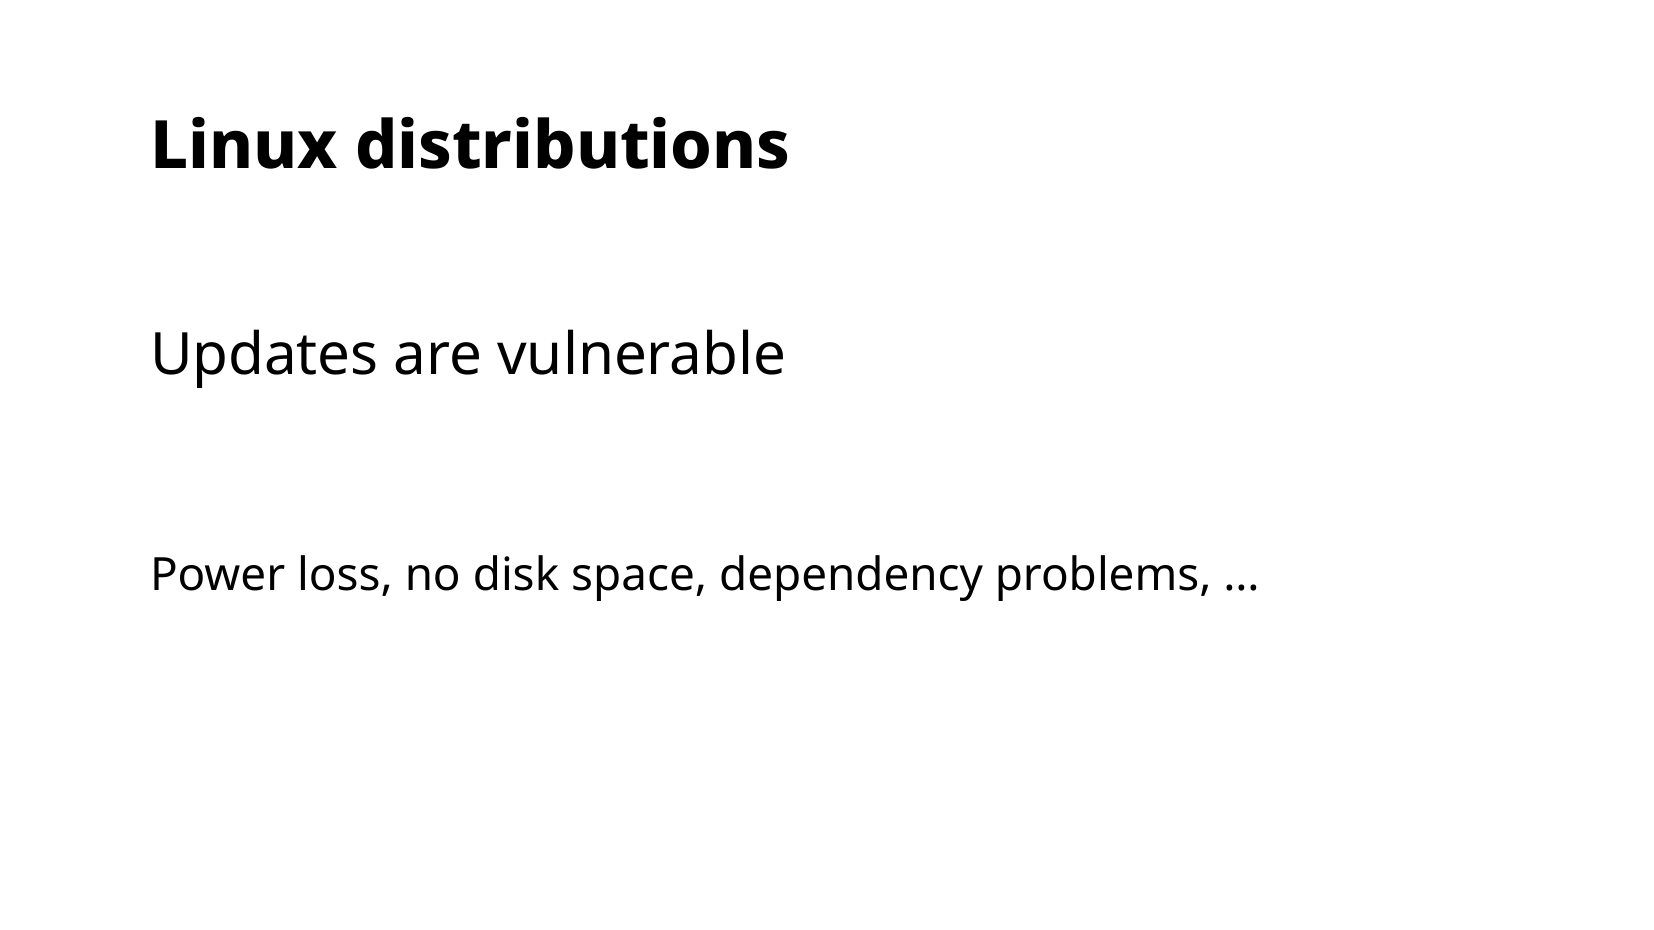

# Linux distributions
Updates are vulnerable
Power loss, no disk space, dependency problems, …